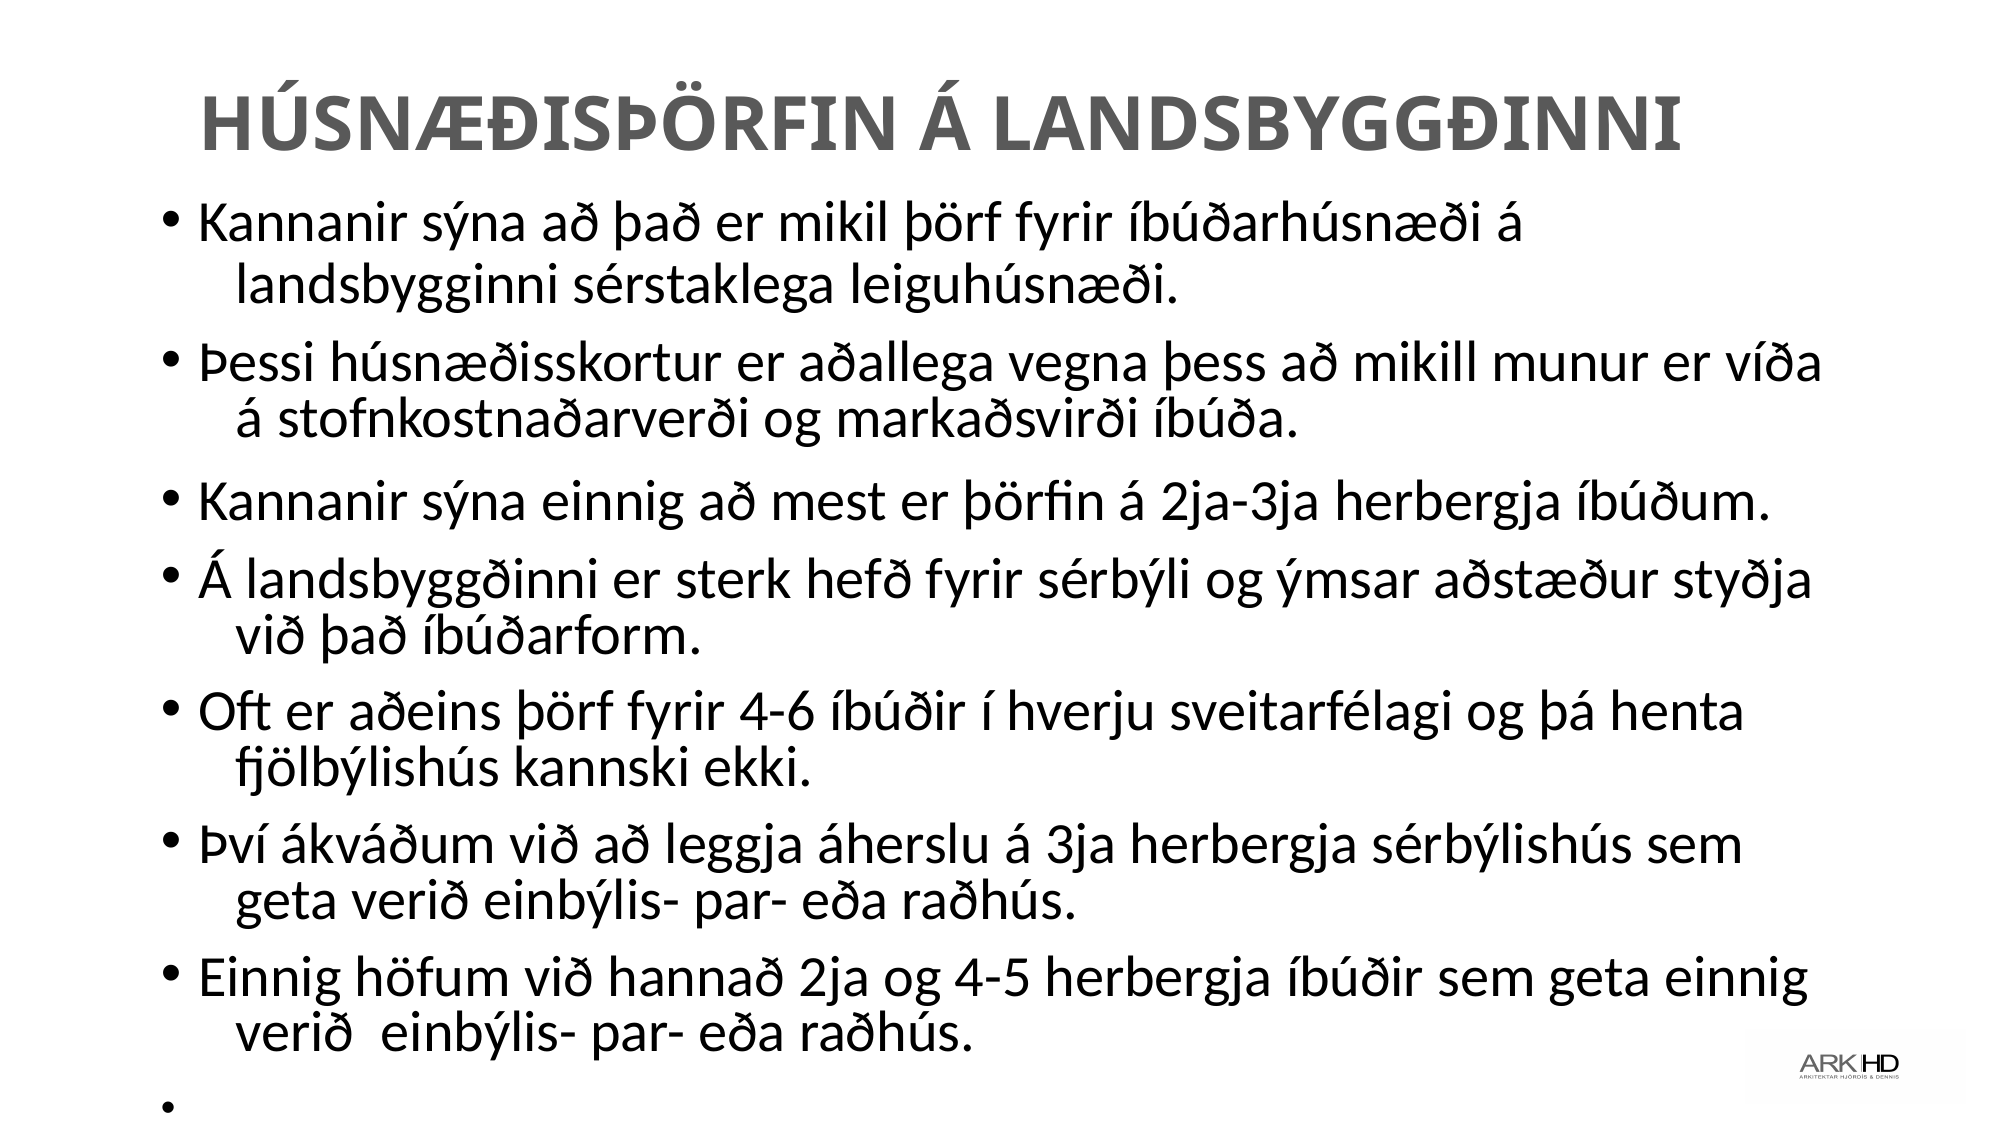

# HÚSNÆÐISÞÖRFIN Á LANDSBYGGÐINNI
Kannanir sýna að það er mikil þörf fyrir íbúðarhúsnæði á landsbygginni sérstaklega leiguhúsnæði.
Þessi húsnæðisskortur er aðallega vegna þess að mikill munur er víða á stofnkostnaðarverði og markaðsvirði íbúða.
Kannanir sýna einnig að mest er þörfin á 2ja-3ja herbergja íbúðum.
Á landsbyggðinni er sterk hefð fyrir sérbýli og ýmsar aðstæður styðja við það íbúðarform.
Oft er aðeins þörf fyrir 4-6 íbúðir í hverju sveitarfélagi og þá henta fjölbýlishús kannski ekki.
Því ákváðum við að leggja áherslu á 3ja herbergja sérbýlishús sem geta verið einbýlis- par- eða raðhús.
Einnig höfum við hannað 2ja og 4-5 herbergja íbúðir sem geta einnig verið einbýlis- par- eða raðhús.